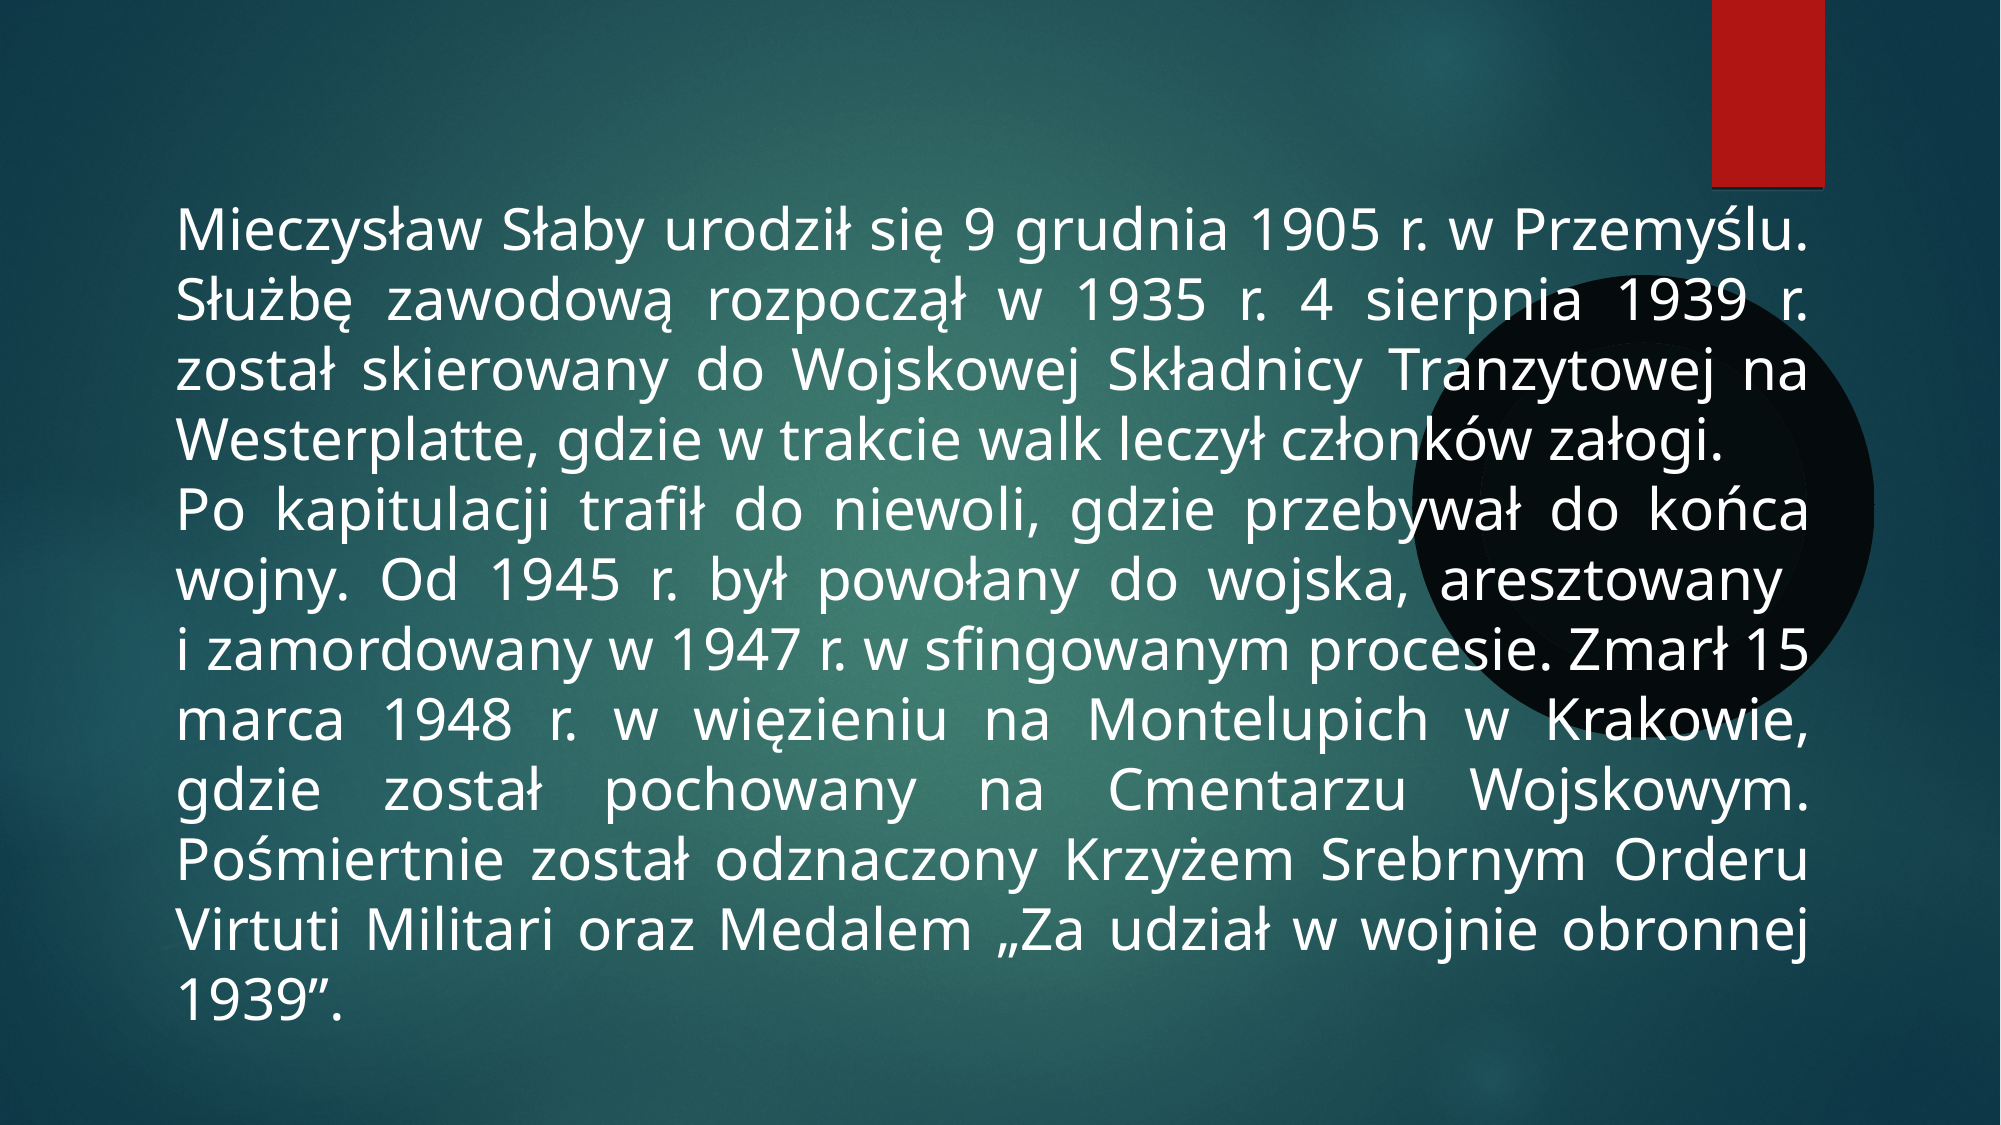

Mieczysław Słaby urodził się 9 grudnia 1905 r. w Przemyślu. Służbę zawodową rozpoczął w 1935 r. 4 sierpnia 1939 r. został skierowany do Wojskowej Składnicy Tranzytowej na Westerplatte, gdzie w trakcie walk leczył członków załogi.
Po kapitulacji trafił do niewoli, gdzie przebywał do końca wojny. Od 1945 r. był powołany do wojska, aresztowany
i zamordowany w 1947 r. w sfingowanym procesie. Zmarł 15 marca 1948 r. w więzieniu na Montelupich w Krakowie, gdzie został pochowany na Cmentarzu Wojskowym. Pośmiertnie został odznaczony Krzyżem Srebrnym Orderu Virtuti Militari oraz Medalem „Za udział w wojnie obronnej 1939”.